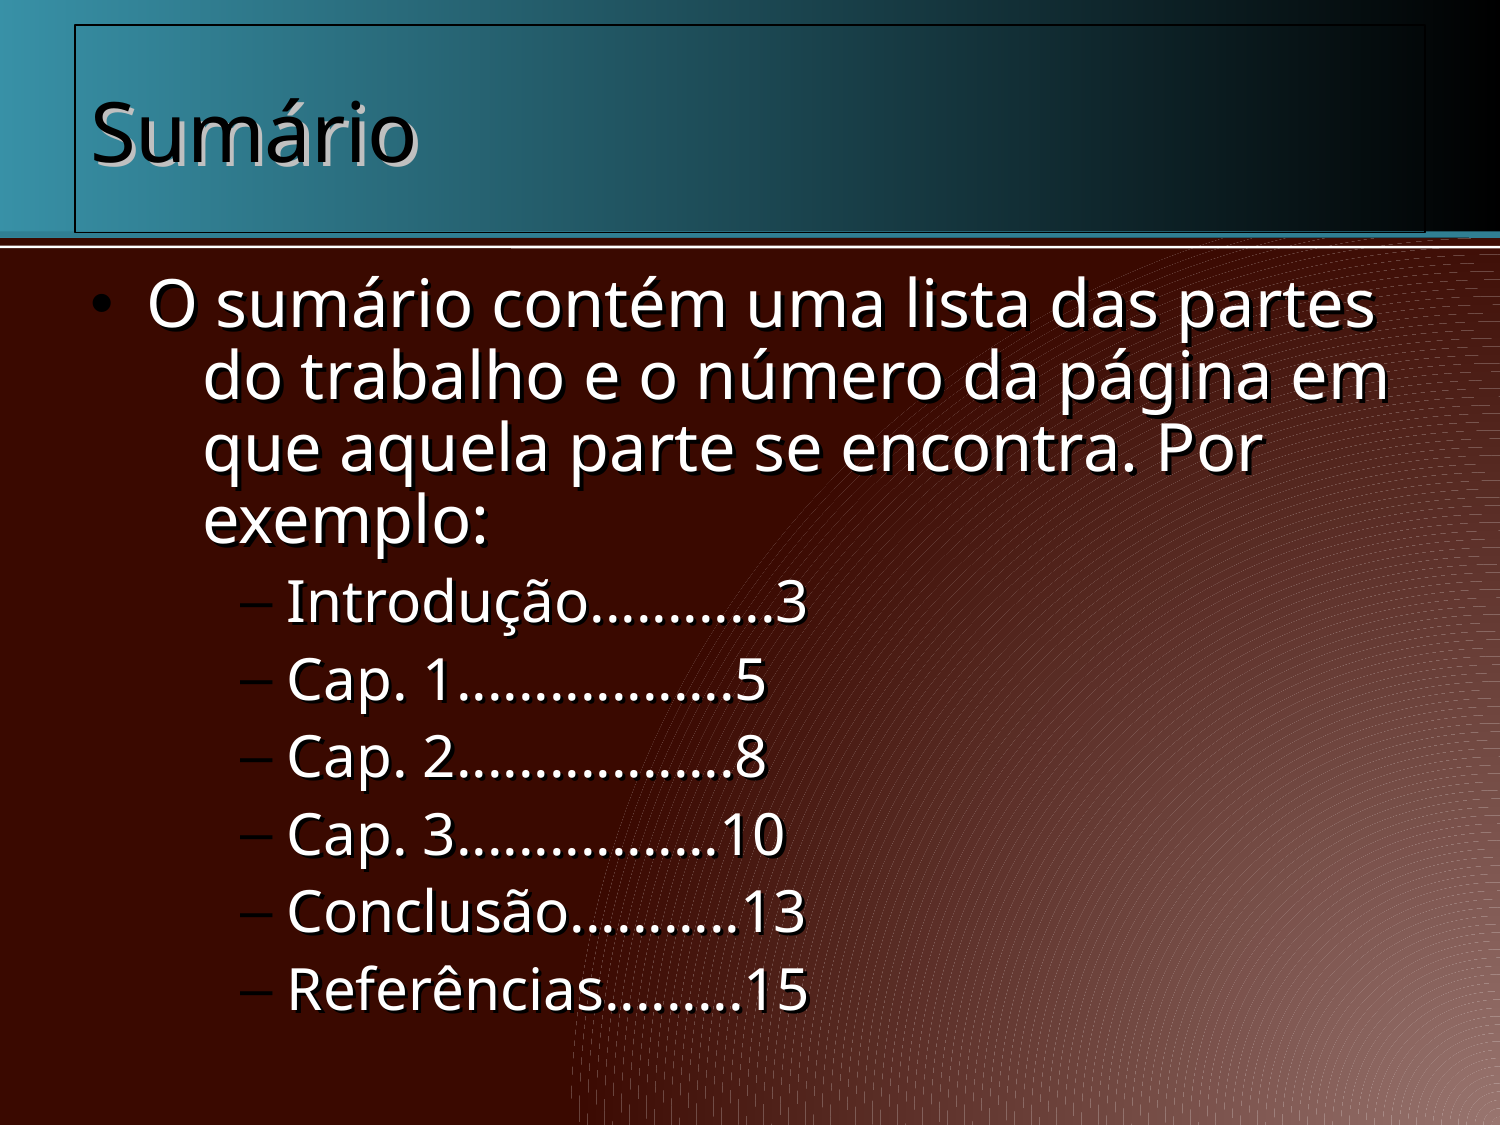

Sumário
# O sumário contém uma lista das partes do trabalho e o número da página em que aquela parte se encontra. Por exemplo:
Introdução............3
Cap. 1..................5
Cap. 2..................8
Cap. 3.................10
Conclusão...........13
Referências.........15